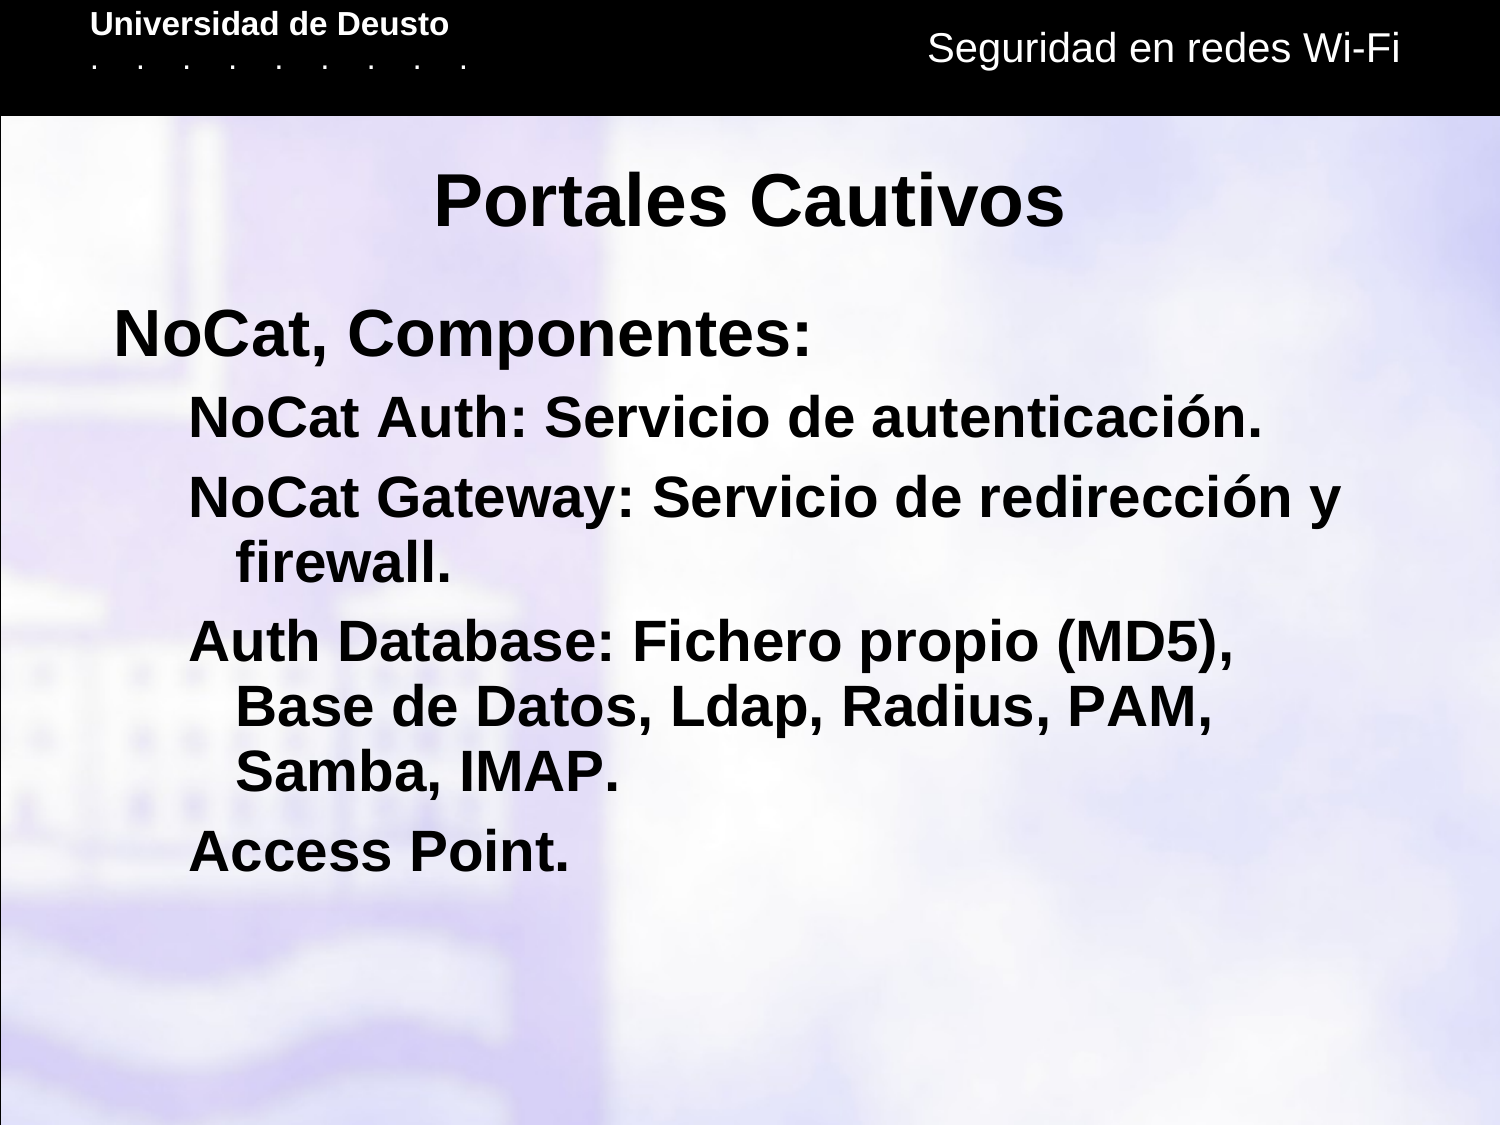

# Portales Cautivos
NoCat, Componentes:
NoCat Auth: Servicio de autenticación.
NoCat Gateway: Servicio de redirección y firewall.
Auth Database: Fichero propio (MD5), Base de Datos, Ldap, Radius, PAM, Samba, IMAP.
Access Point.